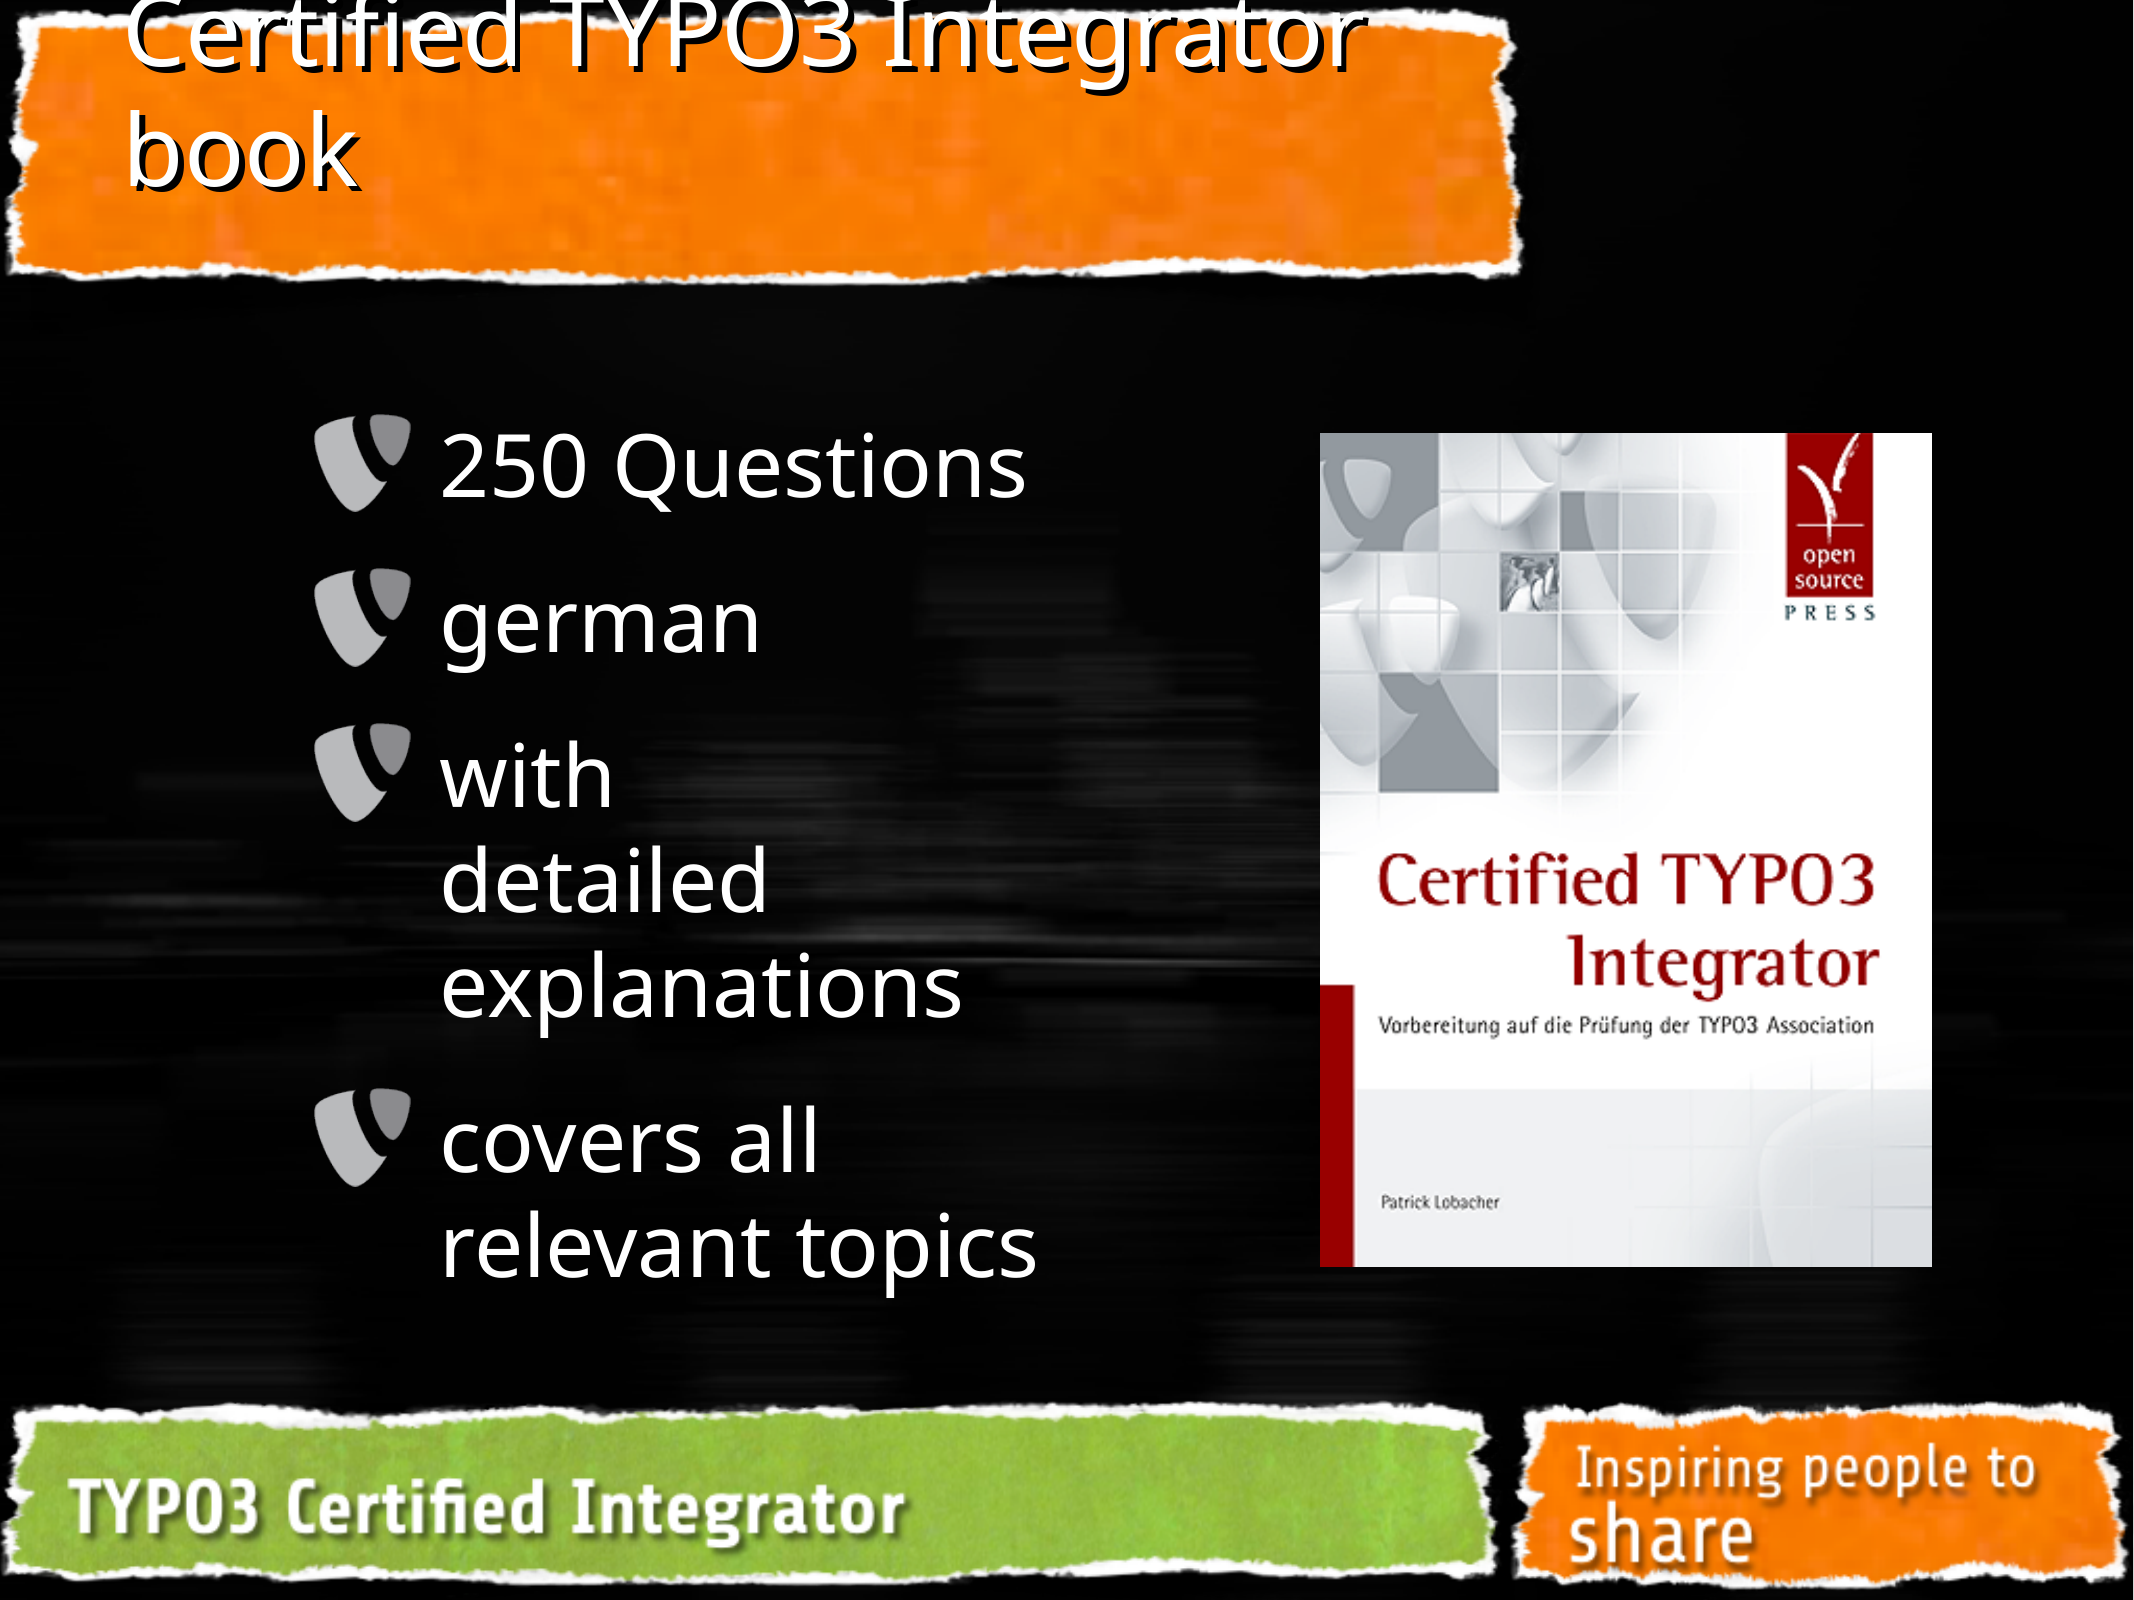

# Certified TYPO3 Integrator book
250 Questions
german
with
detailed explanations
covers all relevant topics